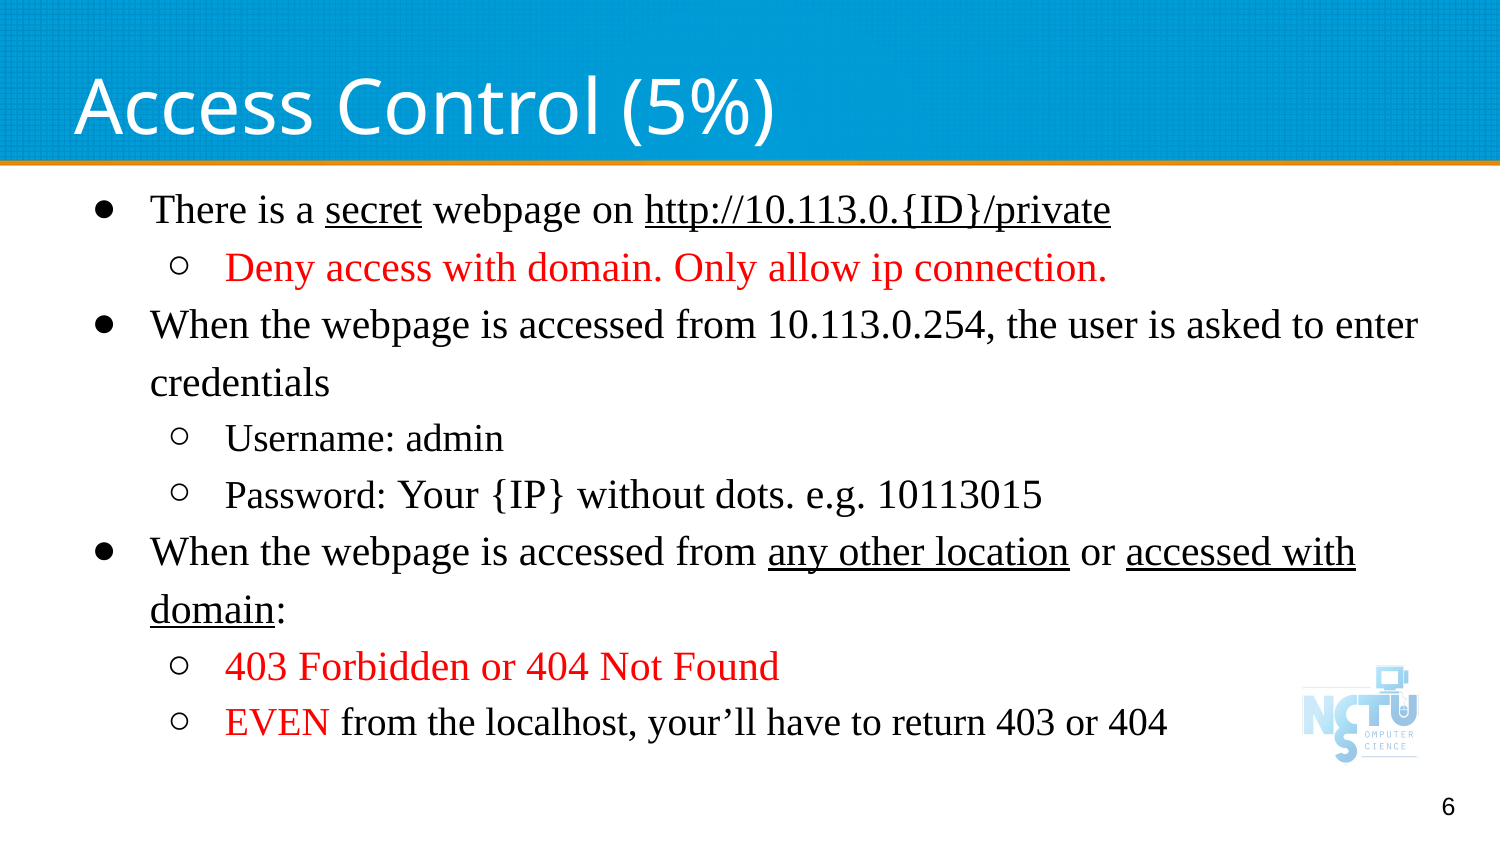

# Access Control (5%)
There is a secret webpage on http://10.113.0.{ID}/private
Deny access with domain. Only allow ip connection.
When the webpage is accessed from 10.113.0.254, the user is asked to enter credentials
Username: admin
Password: Your {IP} without dots. e.g. 10113015
When the webpage is accessed from any other location or accessed with domain:
403 Forbidden or 404 Not Found
EVEN from the localhost, your’ll have to return 403 or 404